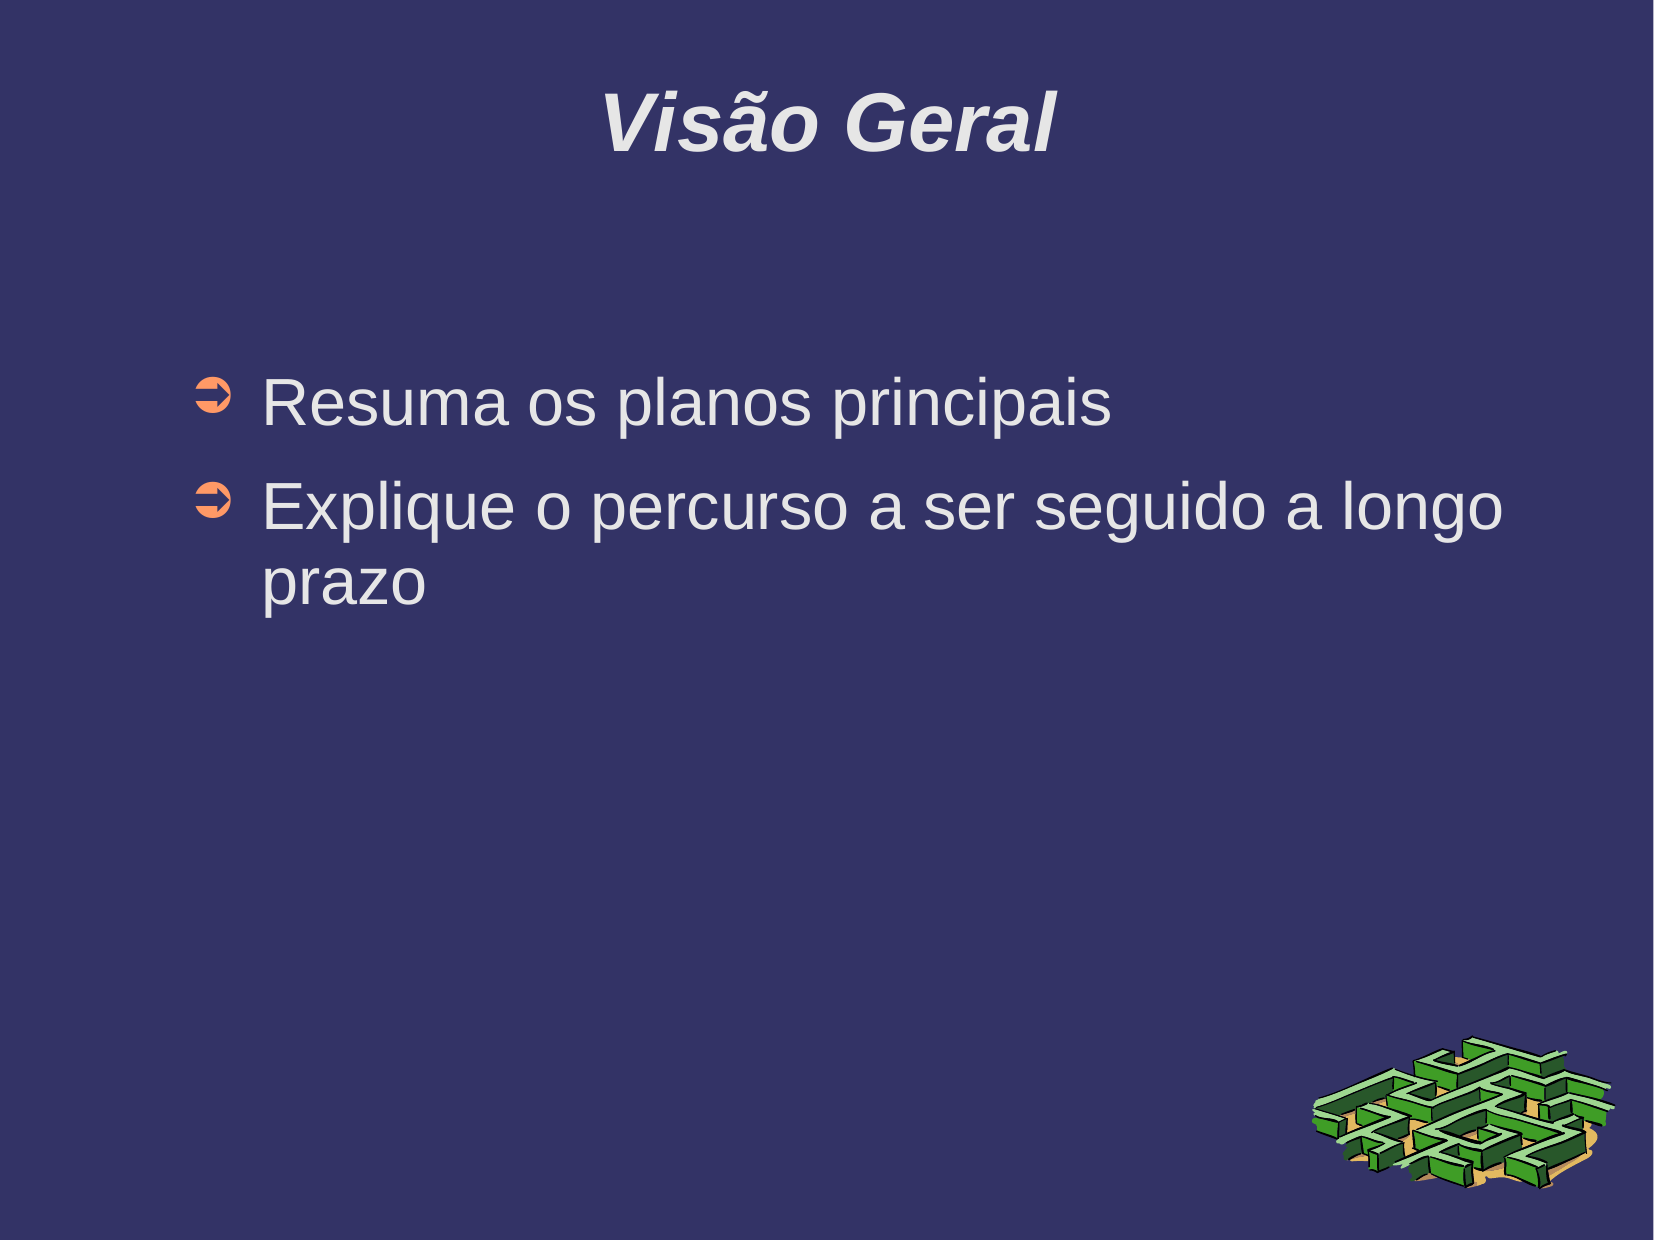

# Visão Geral
Resuma os planos principais
Explique o percurso a ser seguido a longo prazo